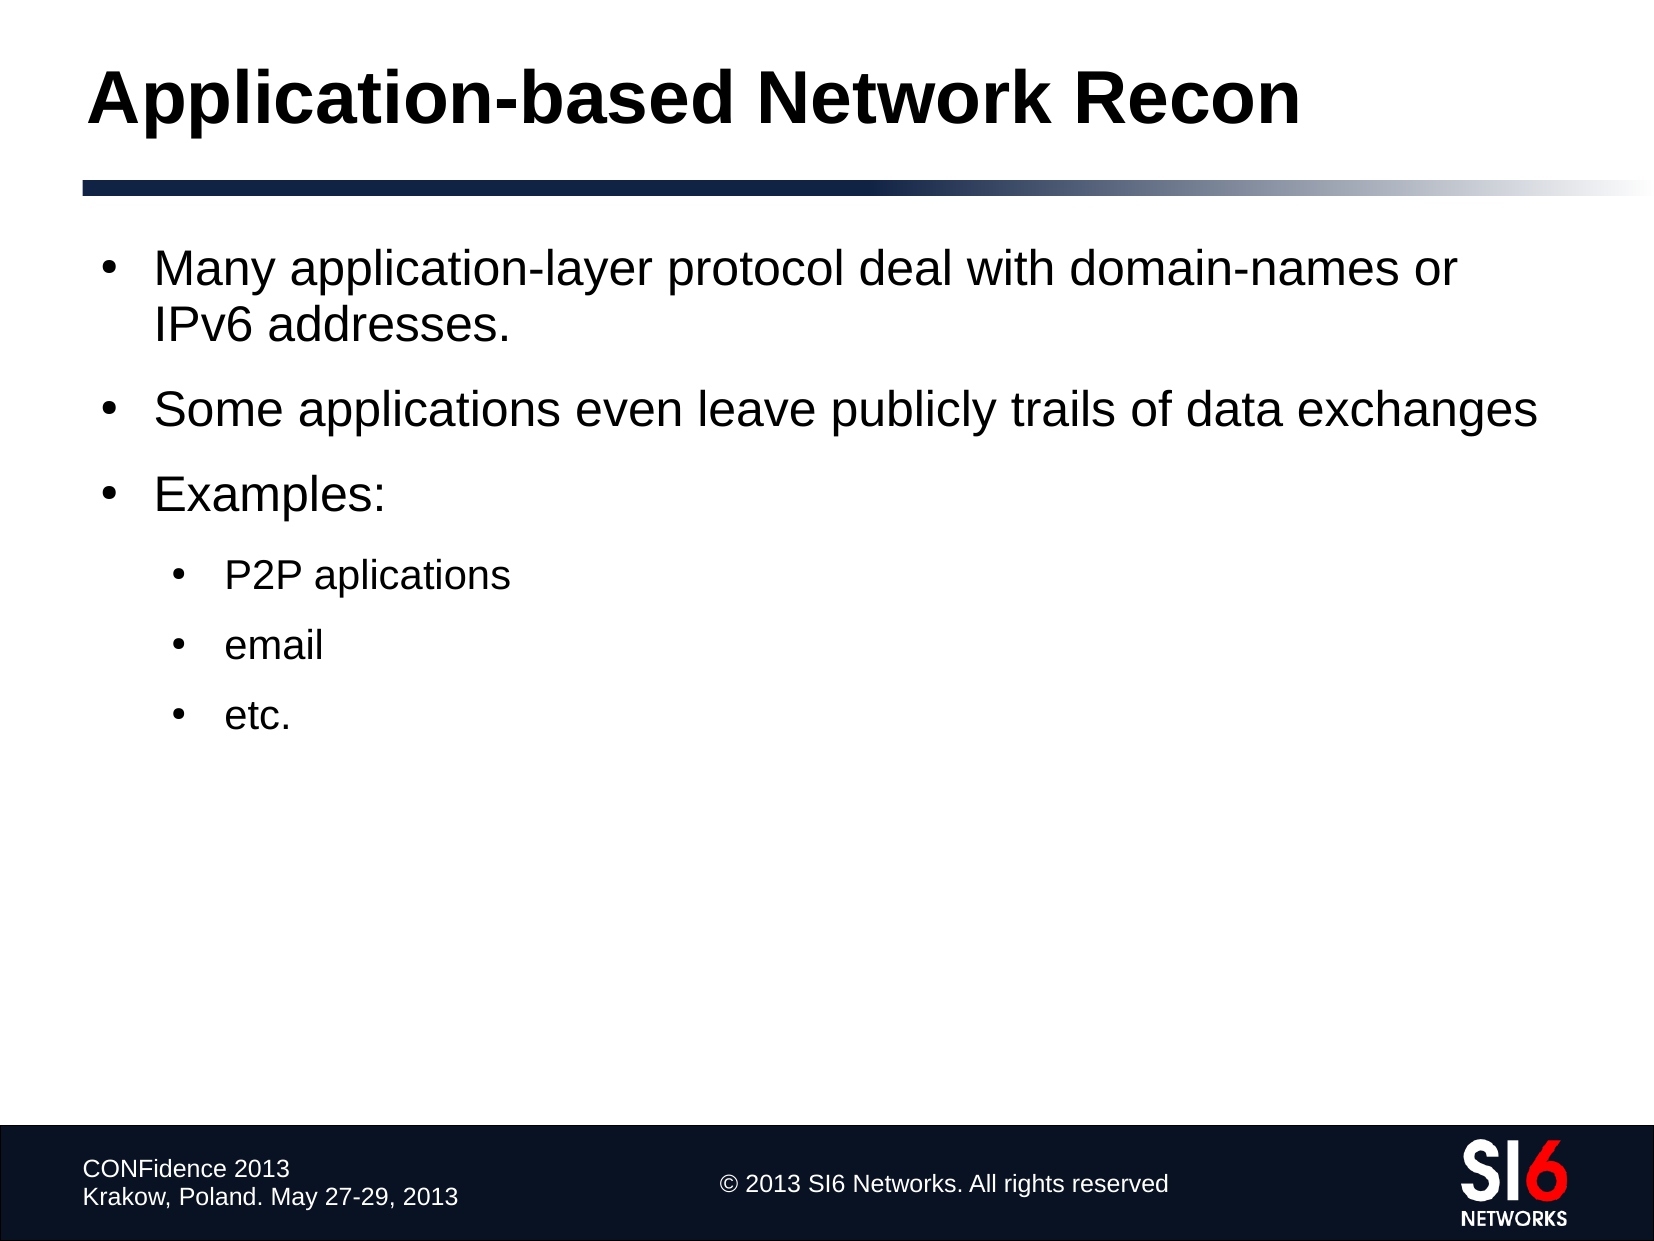

# Application-based Network Recon
Many application-layer protocol deal with domain-names or IPv6 addresses.
Some applications even leave publicly trails of data exchanges
Examples:
P2P aplications
email
etc.